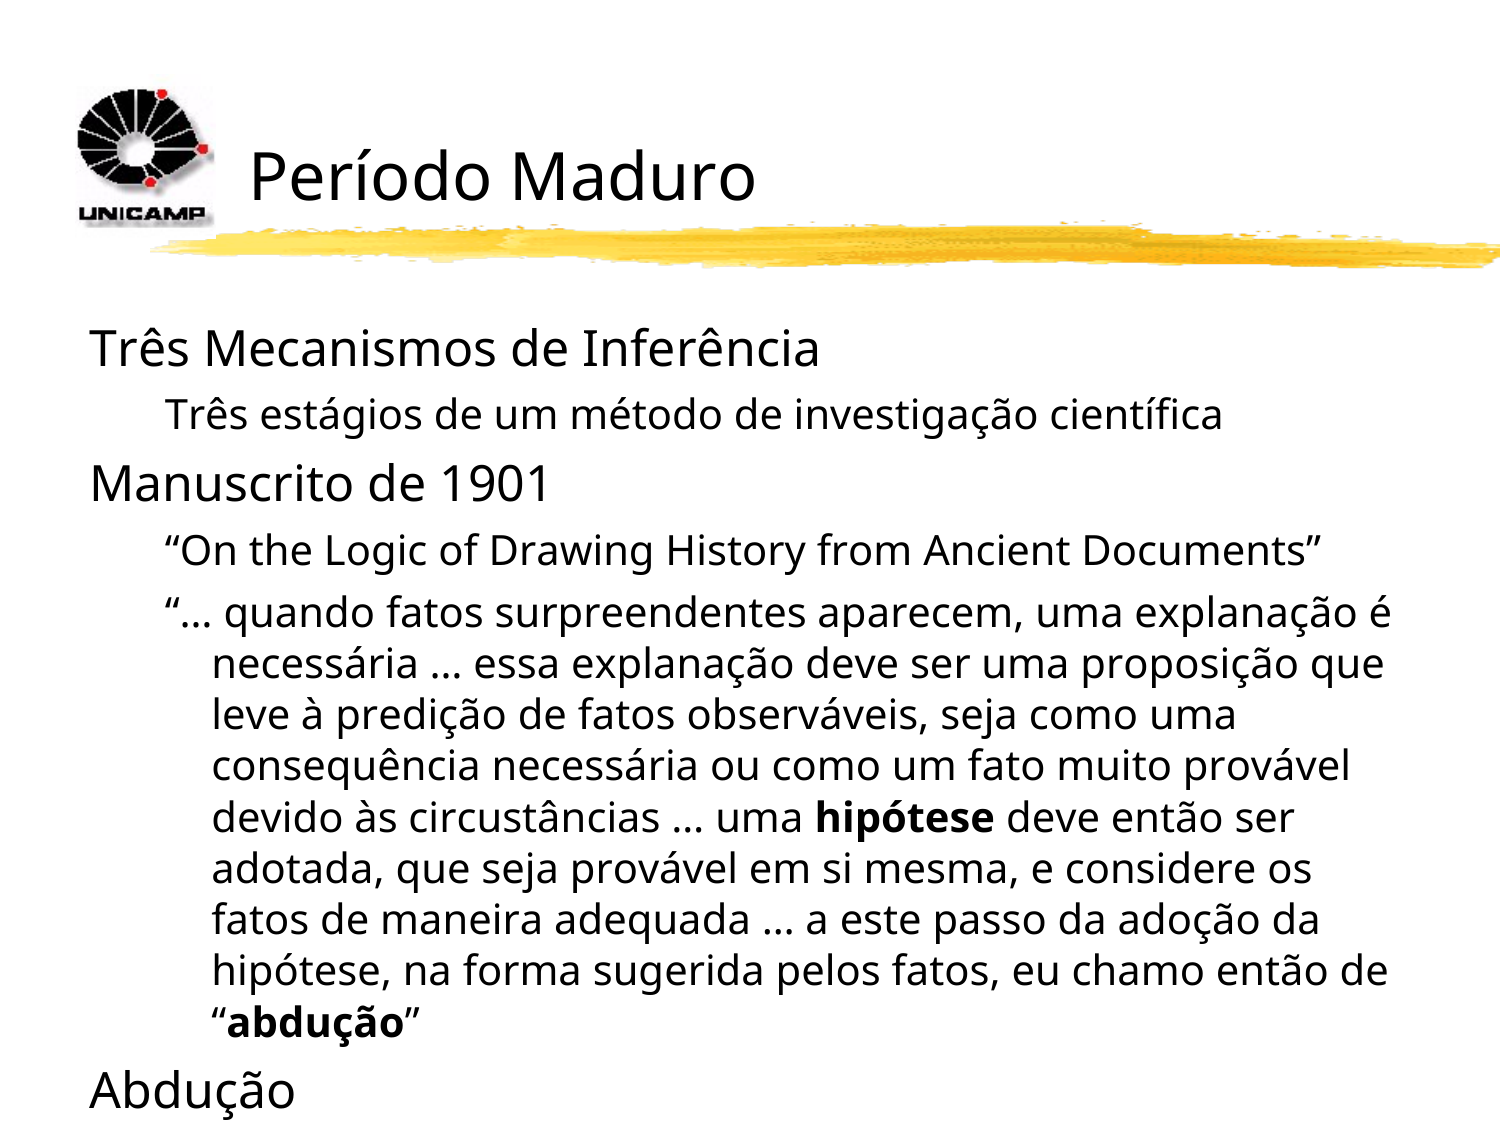

# Período Maduro
Três Mecanismos de Inferência
Três estágios de um método de investigação científica
Manuscrito de 1901
“On the Logic of Drawing History from Ancient Documents”
“… quando fatos surpreendentes aparecem, uma explanação é necessária … essa explanação deve ser uma proposição que leve à predição de fatos observáveis, seja como uma consequência necessária ou como um fato muito provável devido às circustâncias … uma hipótese deve então ser adotada, que seja provável em si mesma, e considere os fatos de maneira adequada … a este passo da adoção da hipótese, na forma sugerida pelos fatos, eu chamo então de “abdução”
Abdução
primeiro estágio do método investigativo